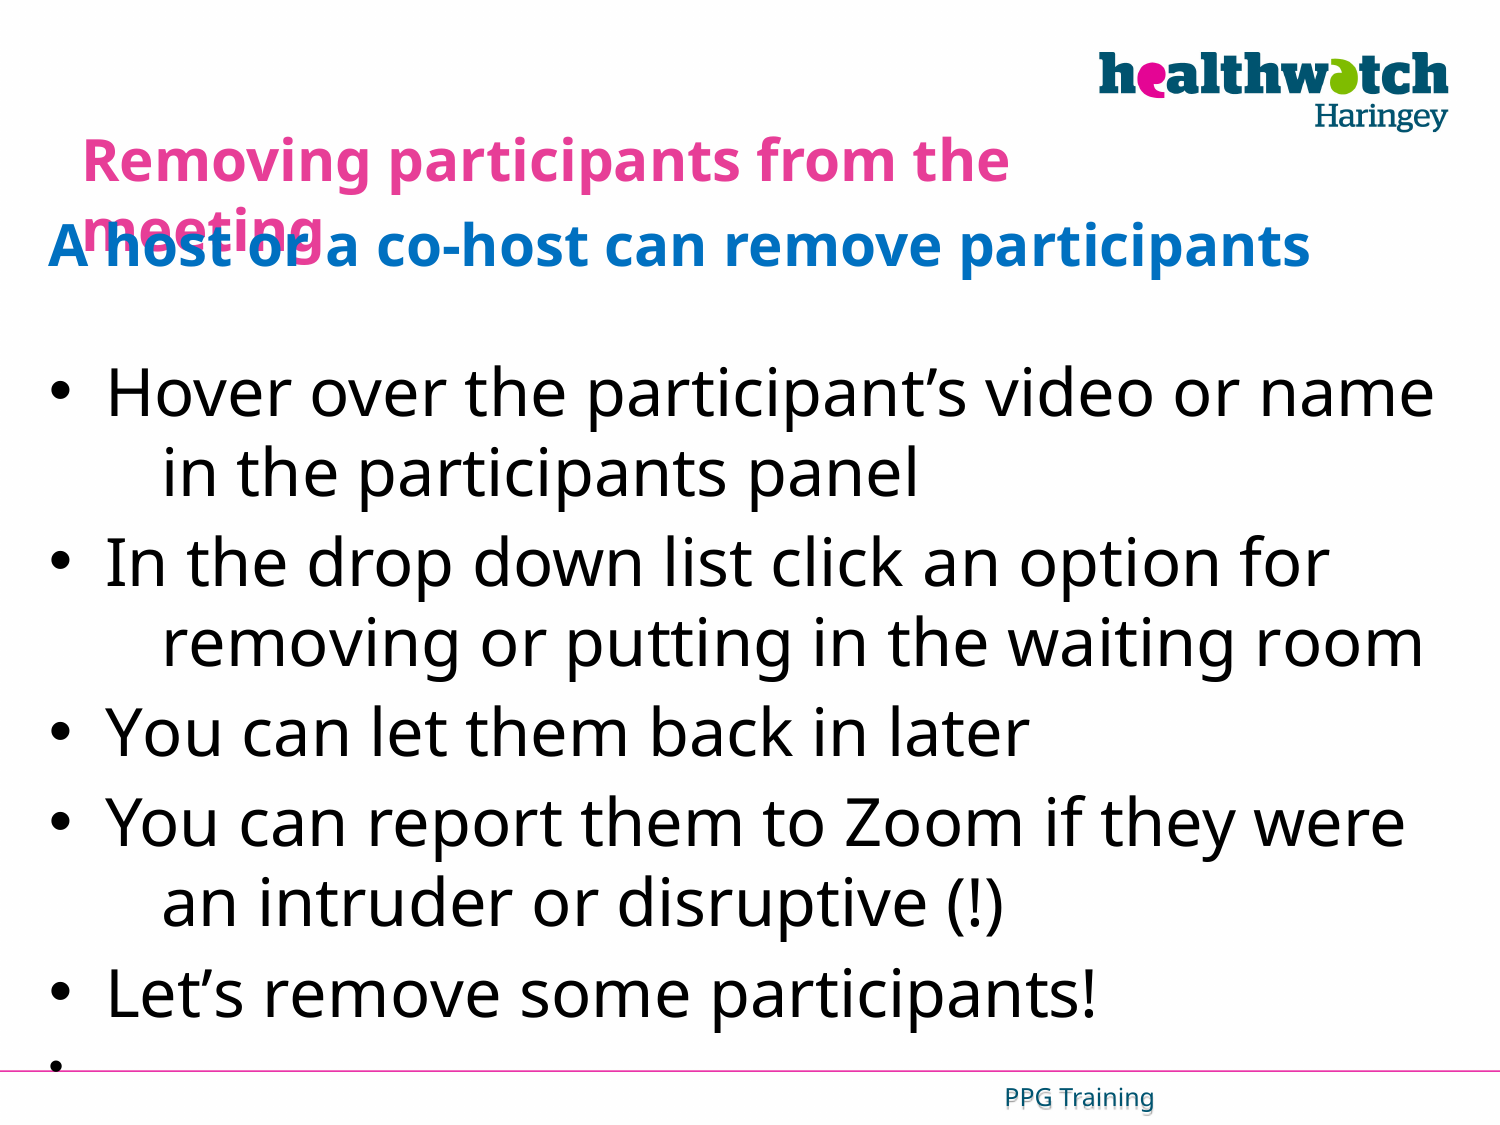

Removing participants from the meeting
A host or a co-host can remove participants
Hover over the participant’s video or name in the participants panel
In the drop down list click an option for removing or putting in the waiting room
You can let them back in later
You can report them to Zoom if they were an intruder or disruptive (!)
Let’s remove some participants!